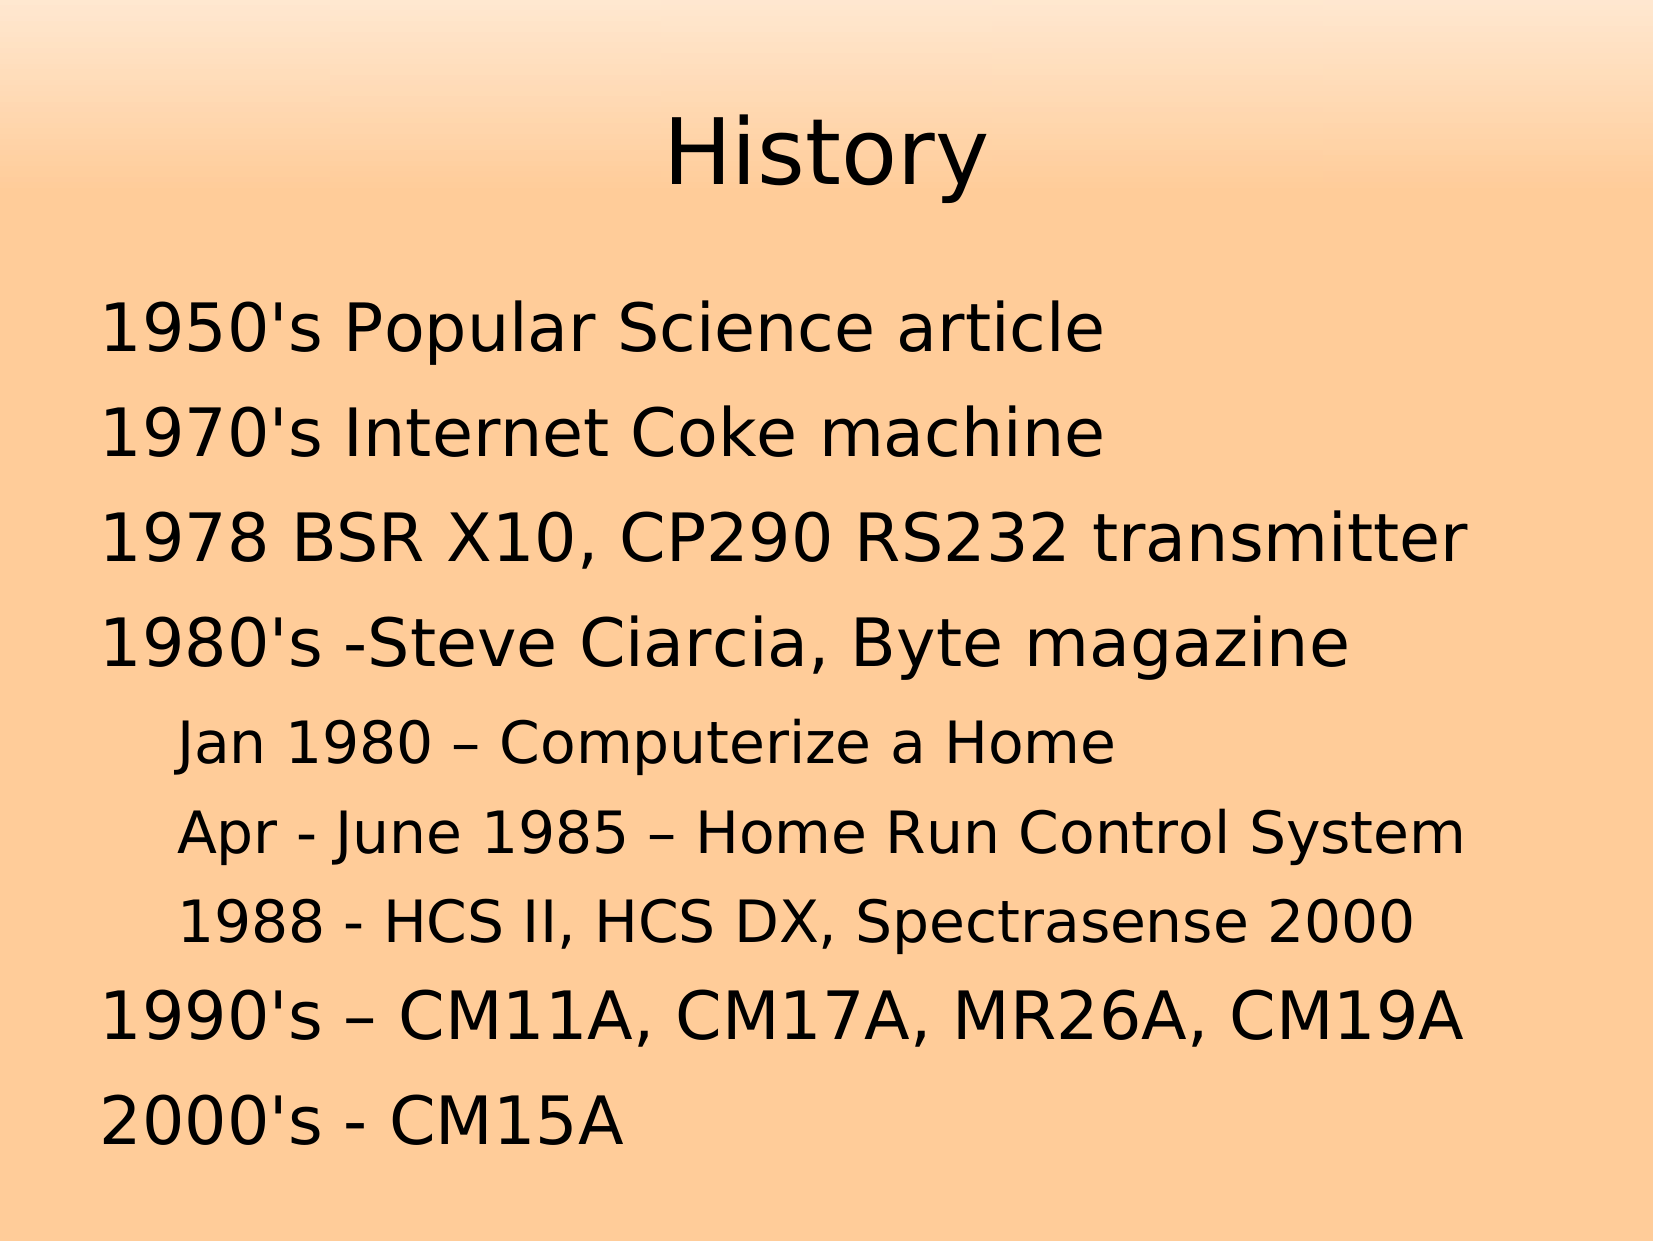

# History
1950's Popular Science article
1970's Internet Coke machine
1978 BSR X10, CP290 RS232 transmitter
1980's -Steve Ciarcia, Byte magazine
Jan 1980 – Computerize a Home
Apr - June 1985 – Home Run Control System
1988 - HCS II, HCS DX, Spectrasense 2000
1990's – CM11A, CM17A, MR26A, CM19A
2000's - CM15A